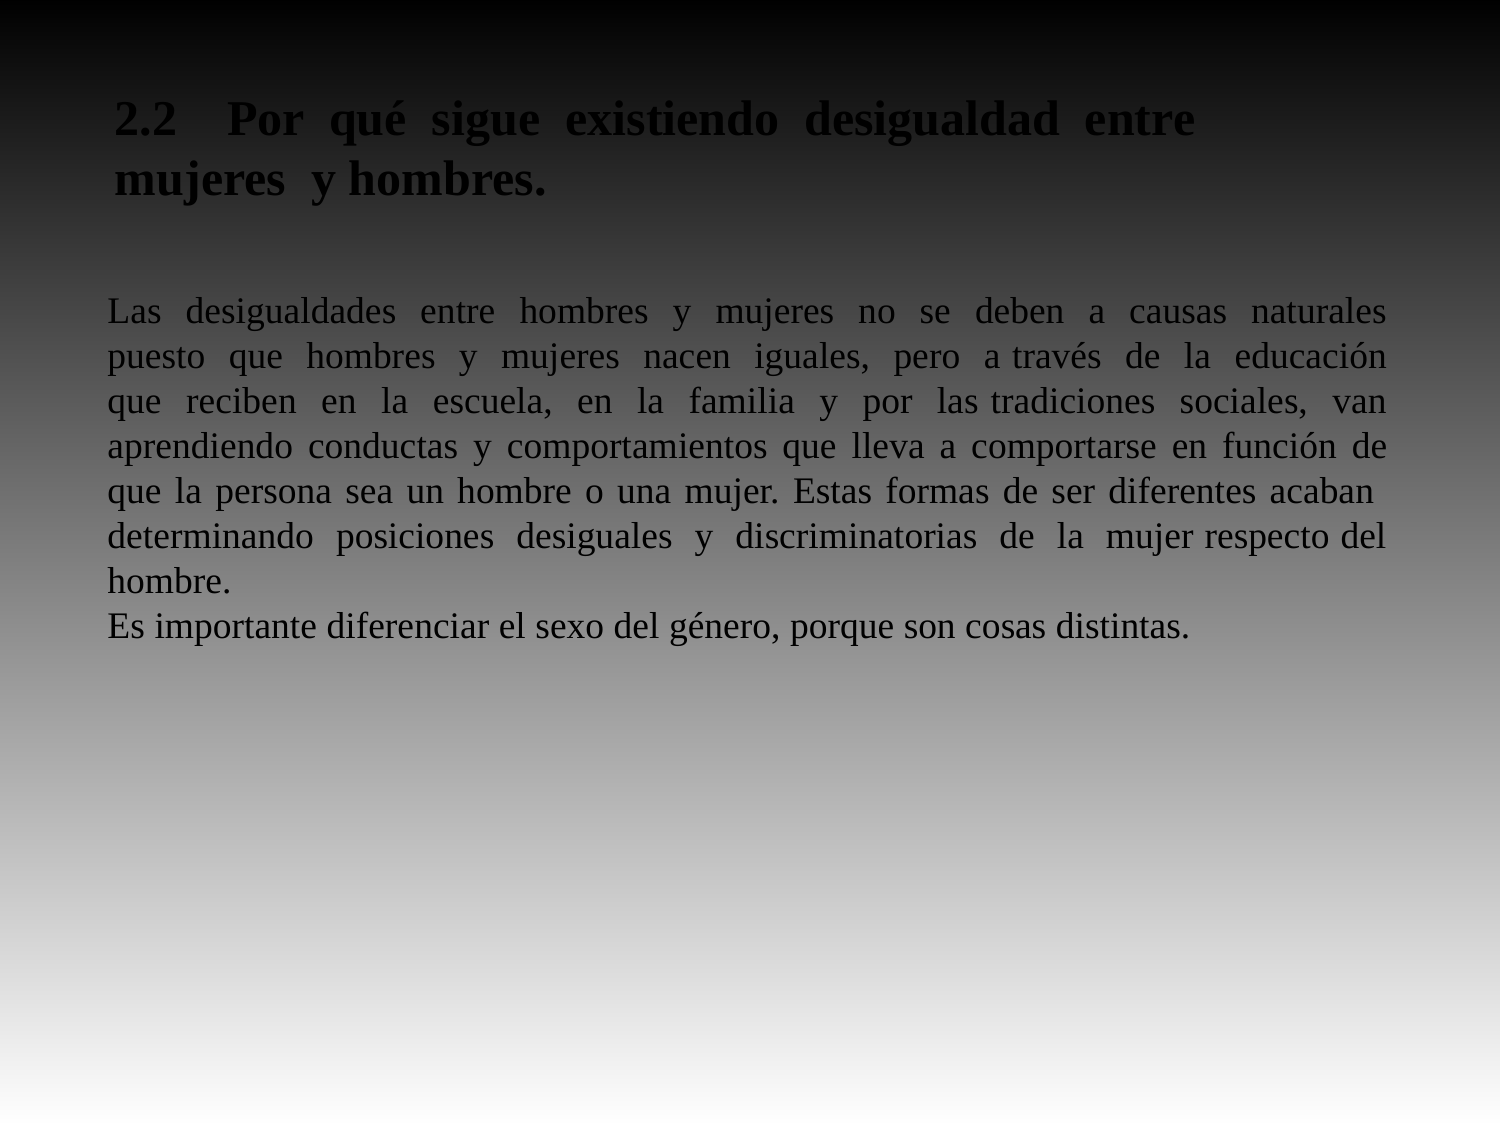

# 2.2 Por qué sigue existiendo desigualdad entre mujeres y hombres.
Las desigualdades entre hombres y mujeres no se deben a causas naturales puesto que hombres y mujeres nacen iguales, pero a través de la educación que reciben en la escuela, en la familia y por las tradiciones sociales, van aprendiendo conductas y comportamientos que lleva a comportarse en función de que la persona sea un hombre o una mujer. Estas formas de ser diferentes acaban determinando posiciones desiguales y discriminatorias de la mujer respecto del hombre.
Es importante diferenciar el sexo del género, porque son cosas distintas.